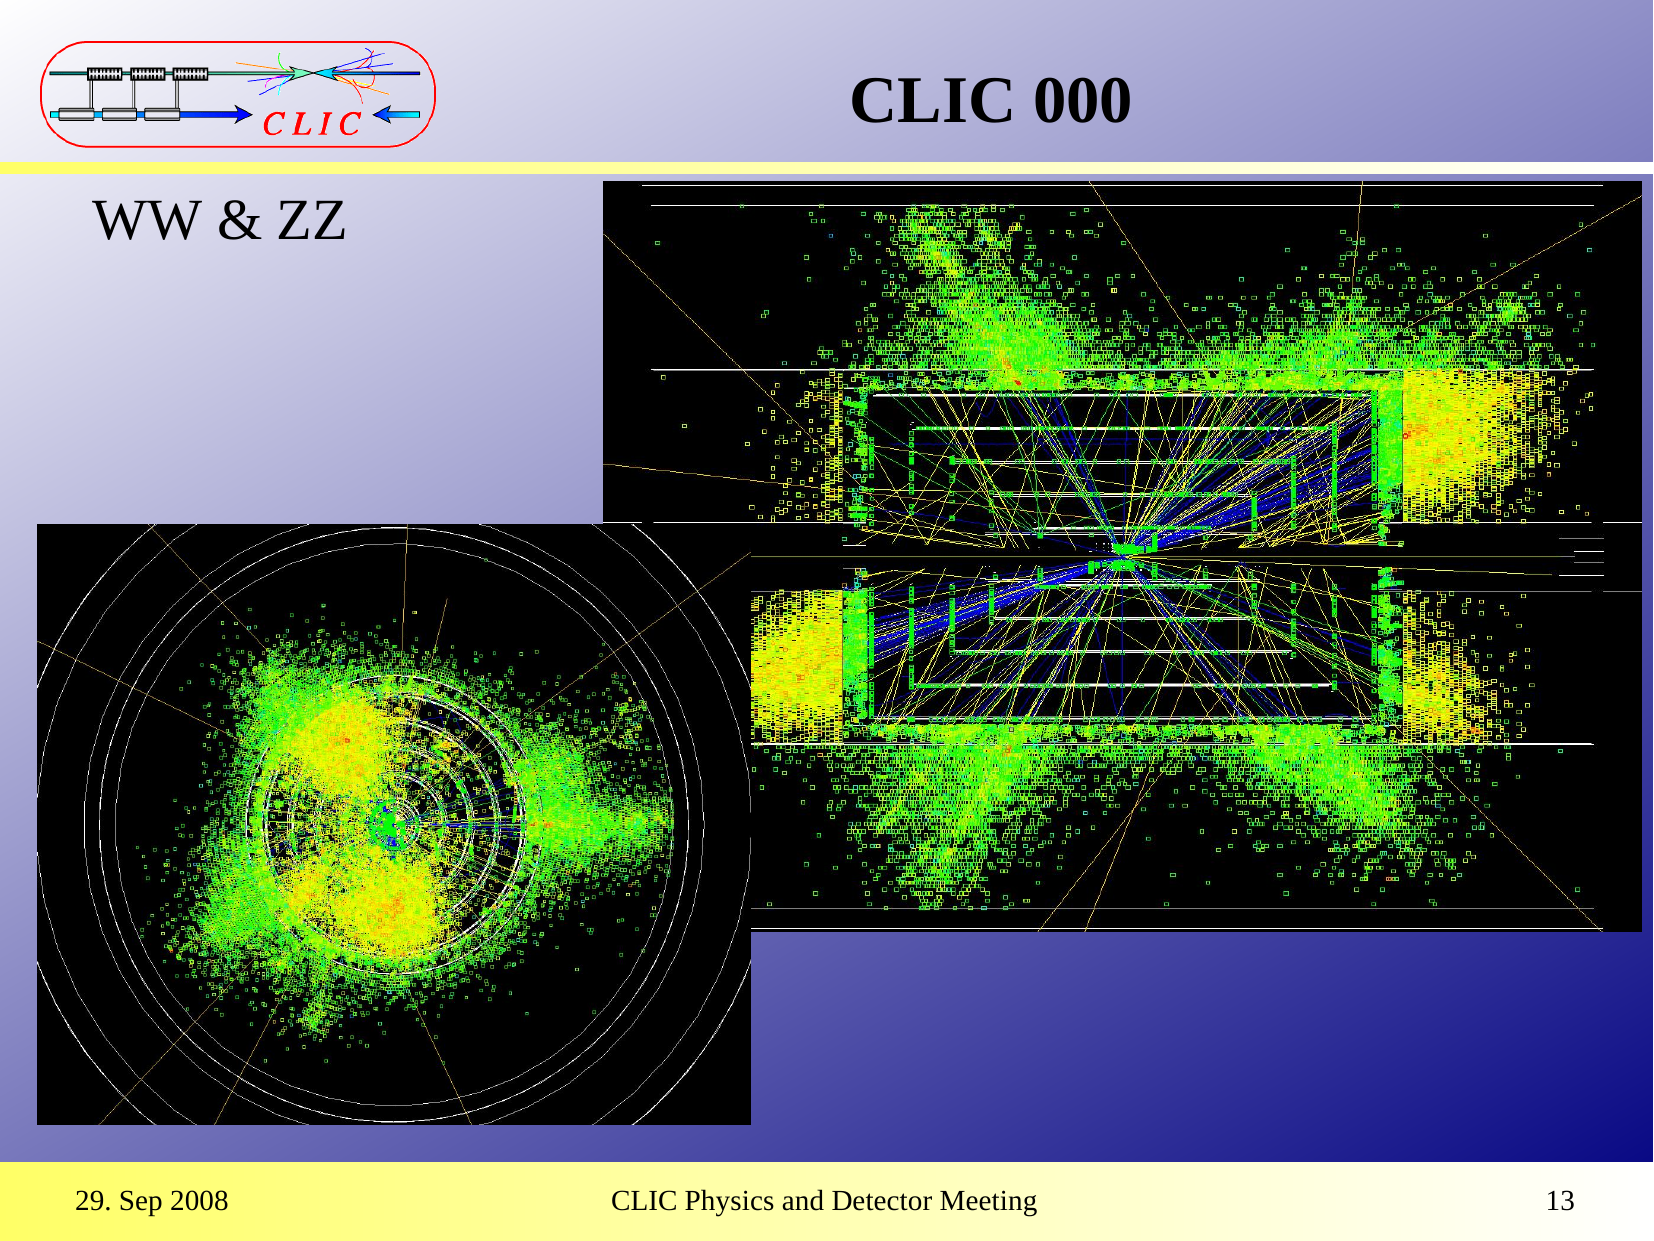

# CLIC 000
WW & ZZ
29. Sep 2008
CLIC Physics and Detector Meeting
13